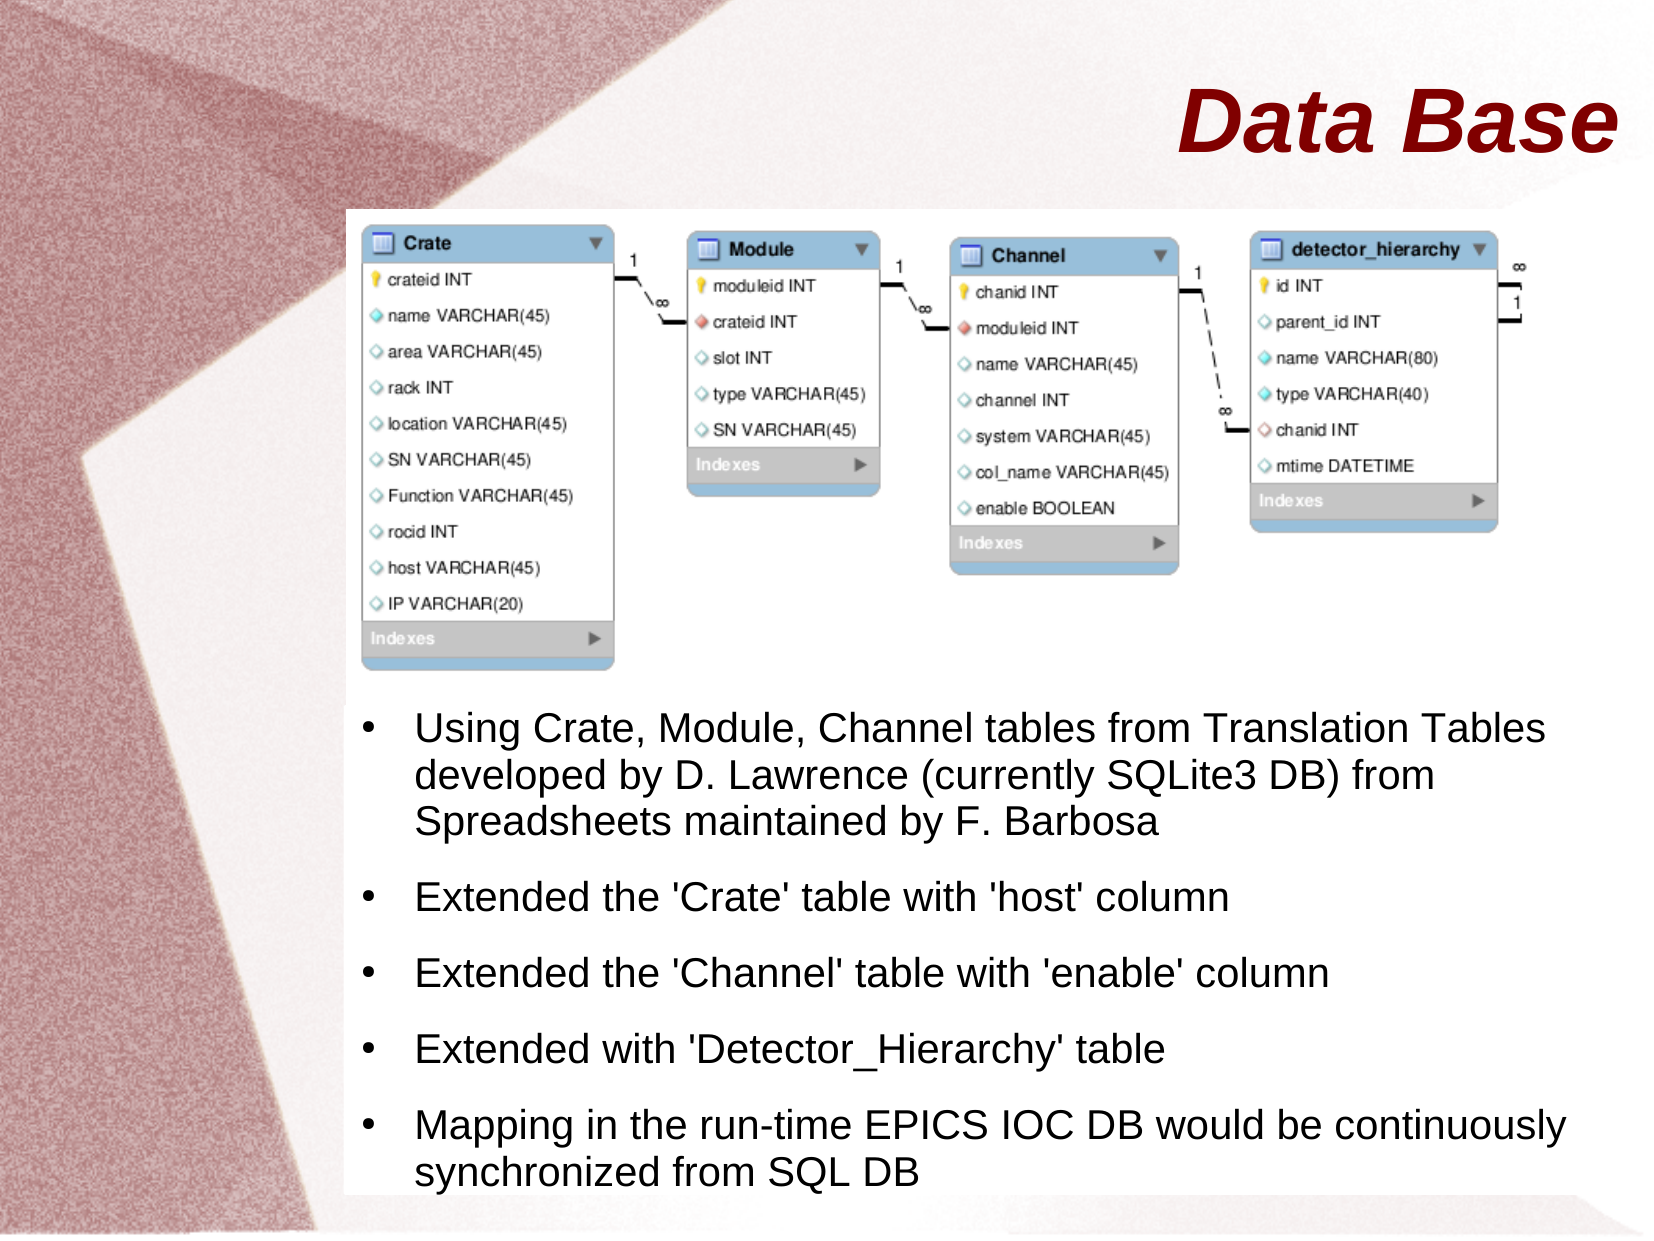

# Data Base
Using Crate, Module, Channel tables from Translation Tables developed by D. Lawrence (currently SQLite3 DB) from Spreadsheets maintained by F. Barbosa
Extended the 'Crate' table with 'host' column
Extended the 'Channel' table with 'enable' column
Extended with 'Detector_Hierarchy' table
Mapping in the run-time EPICS IOC DB would be continuously synchronized from SQL DB